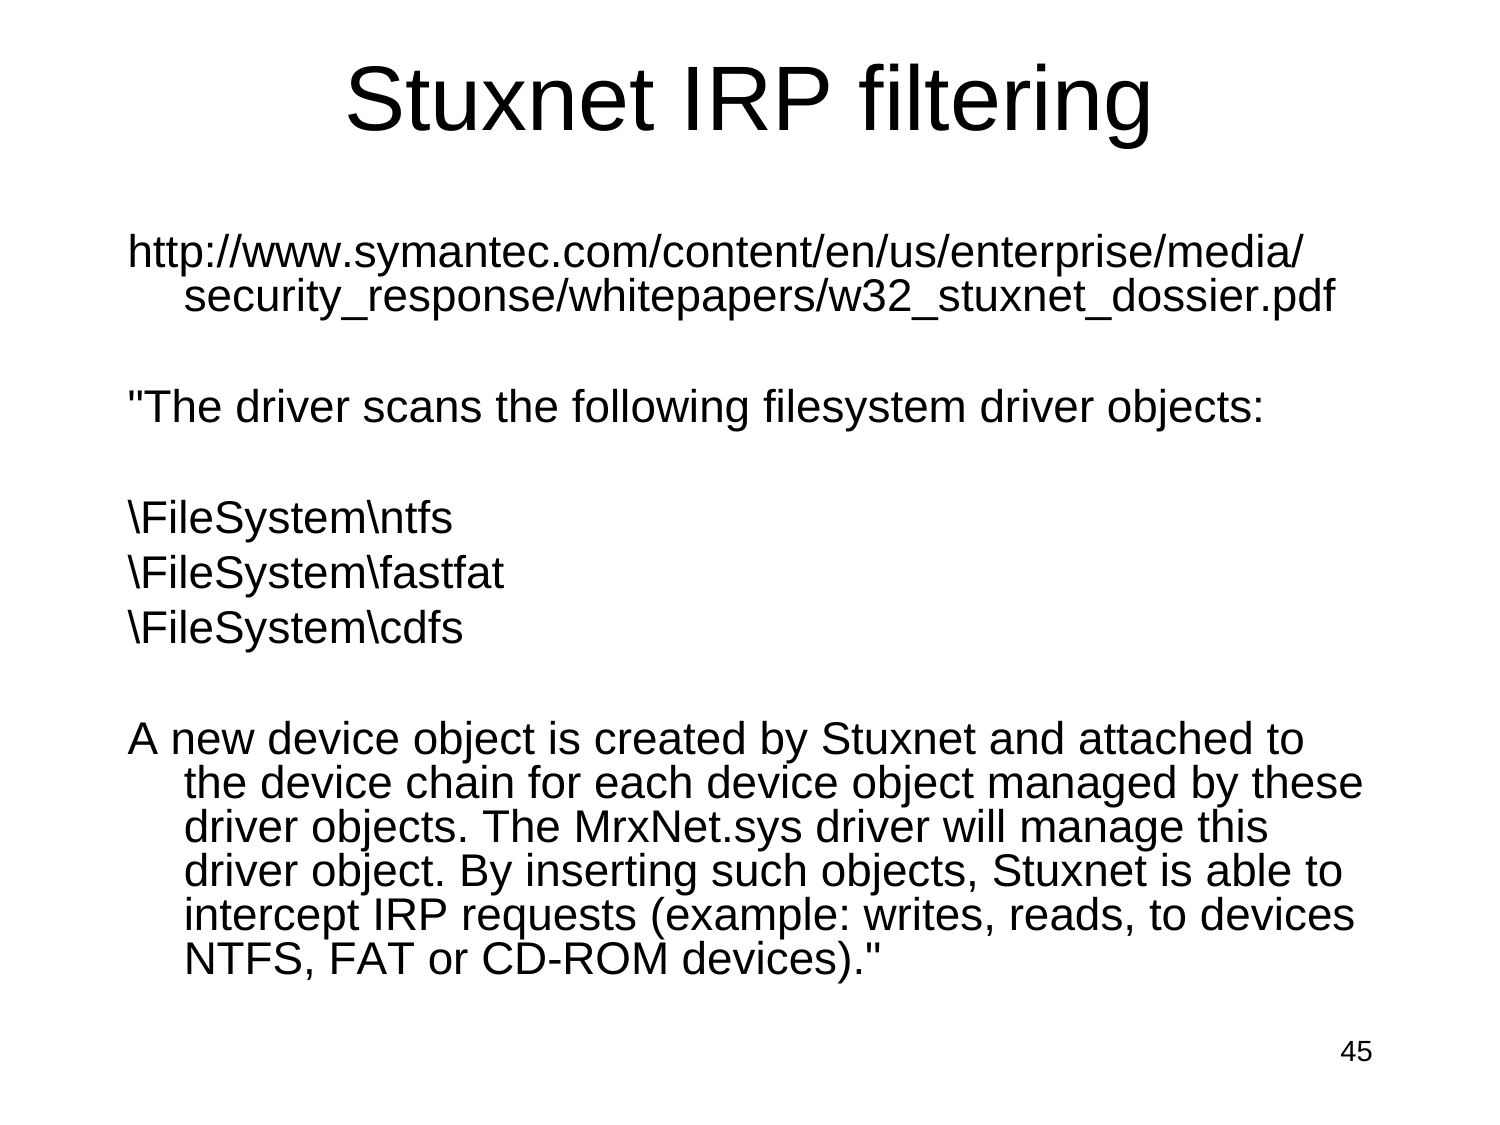

# Stuxnet IRP filtering
http://www.symantec.com/content/en/us/enterprise/media/security_response/whitepapers/w32_stuxnet_dossier.pdf
"The driver scans the following filesystem driver objects:
\FileSystem\ntfs
\FileSystem\fastfat
\FileSystem\cdfs
A new device object is created by Stuxnet and attached to the device chain for each device object managed by these driver objects. The MrxNet.sys driver will manage this driver object. By inserting such objects, Stuxnet is able to intercept IRP requests (example: writes, reads, to devices NTFS, FAT or CD-ROM devices)."